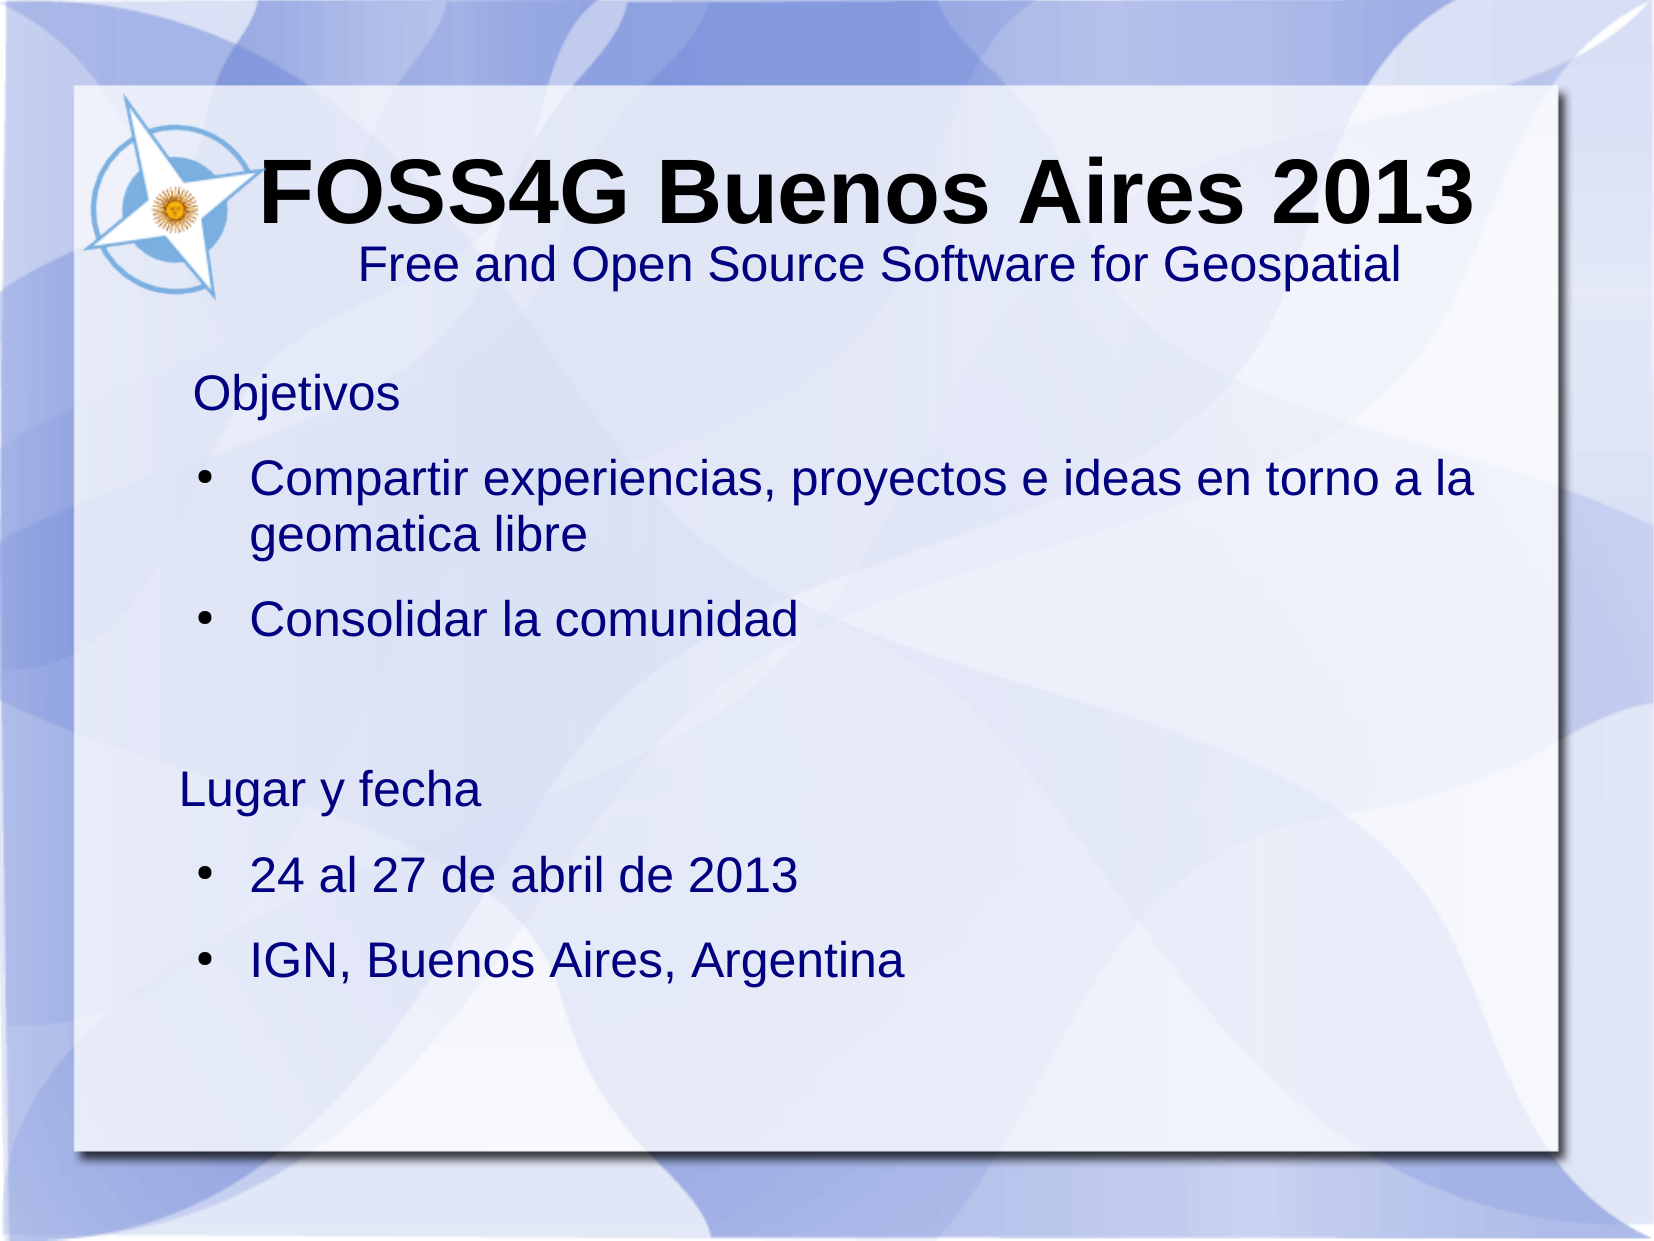

# FOSS4G Buenos Aires 2013
Free and Open Source Software for Geospatial
 Objetivos
Compartir experiencias, proyectos e ideas en torno a la geomatica libre
Consolidar la comunidad
Lugar y fecha
24 al 27 de abril de 2013
IGN, Buenos Aires, Argentina